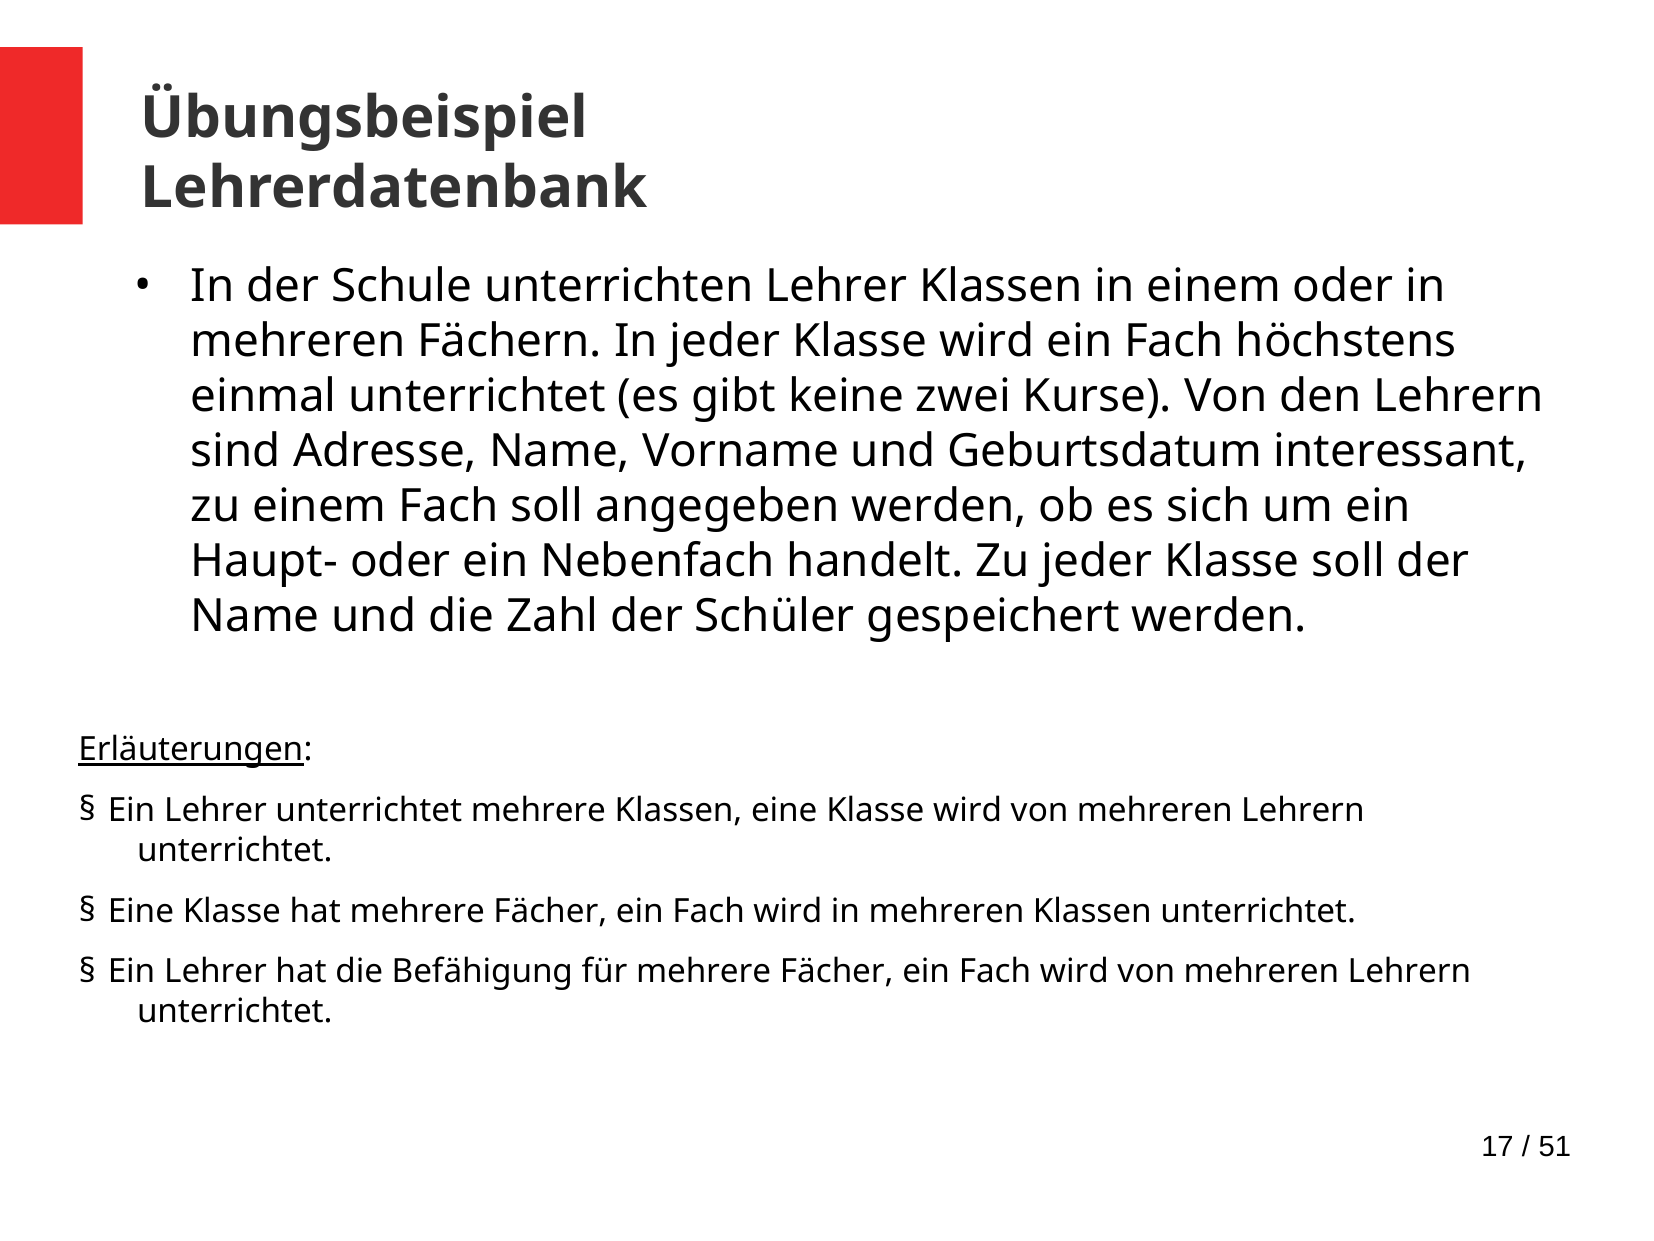

# Übungsbeispiel Lehrerdatenbank
In der Schule unterrichten Lehrer Klassen in einem oder in mehreren Fächern. In jeder Klasse wird ein Fach höchstens einmal unterrichtet (es gibt keine zwei Kurse). Von den Lehrern sind Adresse, Name, Vorname und Geburtsdatum interessant, zu einem Fach soll angegeben werden, ob es sich um ein Haupt- oder ein Nebenfach handelt. Zu jeder Klasse soll der Name und die Zahl der Schüler gespeichert werden.
Erläuterungen:
Ein Lehrer unterrichtet mehrere Klassen, eine Klasse wird von mehreren Lehrern unterrichtet.
Eine Klasse hat mehrere Fächer, ein Fach wird in mehreren Klassen unterrichtet.
Ein Lehrer hat die Befähigung für mehrere Fächer, ein Fach wird von mehreren Lehrern unterrichtet.
17
© Hochschule Kempten / Prof.Dr.Arthur Kolb
Folie